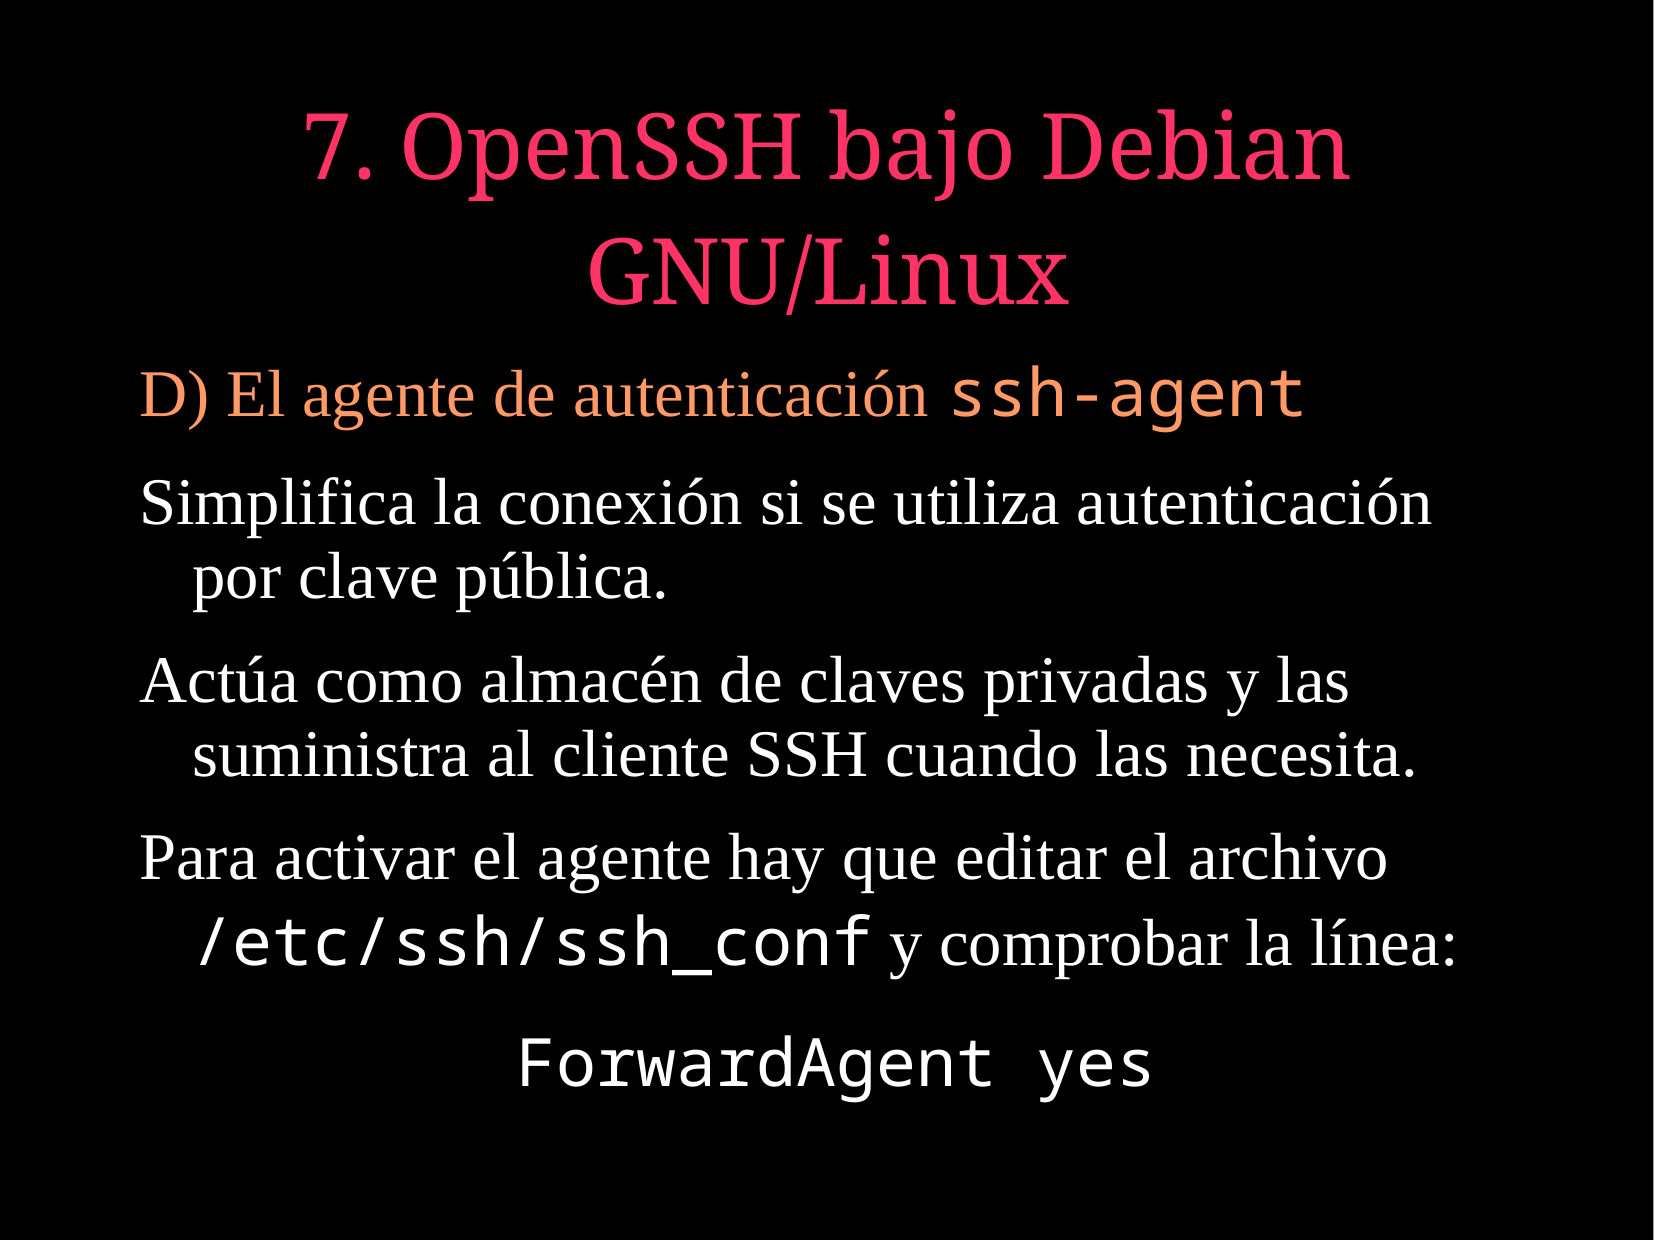

# 7. OpenSSH bajo Debian GNU/Linux
D) El agente de autenticación ssh-agent
Simplifica la conexión si se utiliza autenticación por clave pública.
Actúa como almacén de claves privadas y las suministra al cliente SSH cuando las necesita.
Para activar el agente hay que editar el archivo /etc/ssh/ssh_conf y comprobar la línea:
ForwardAgent yes